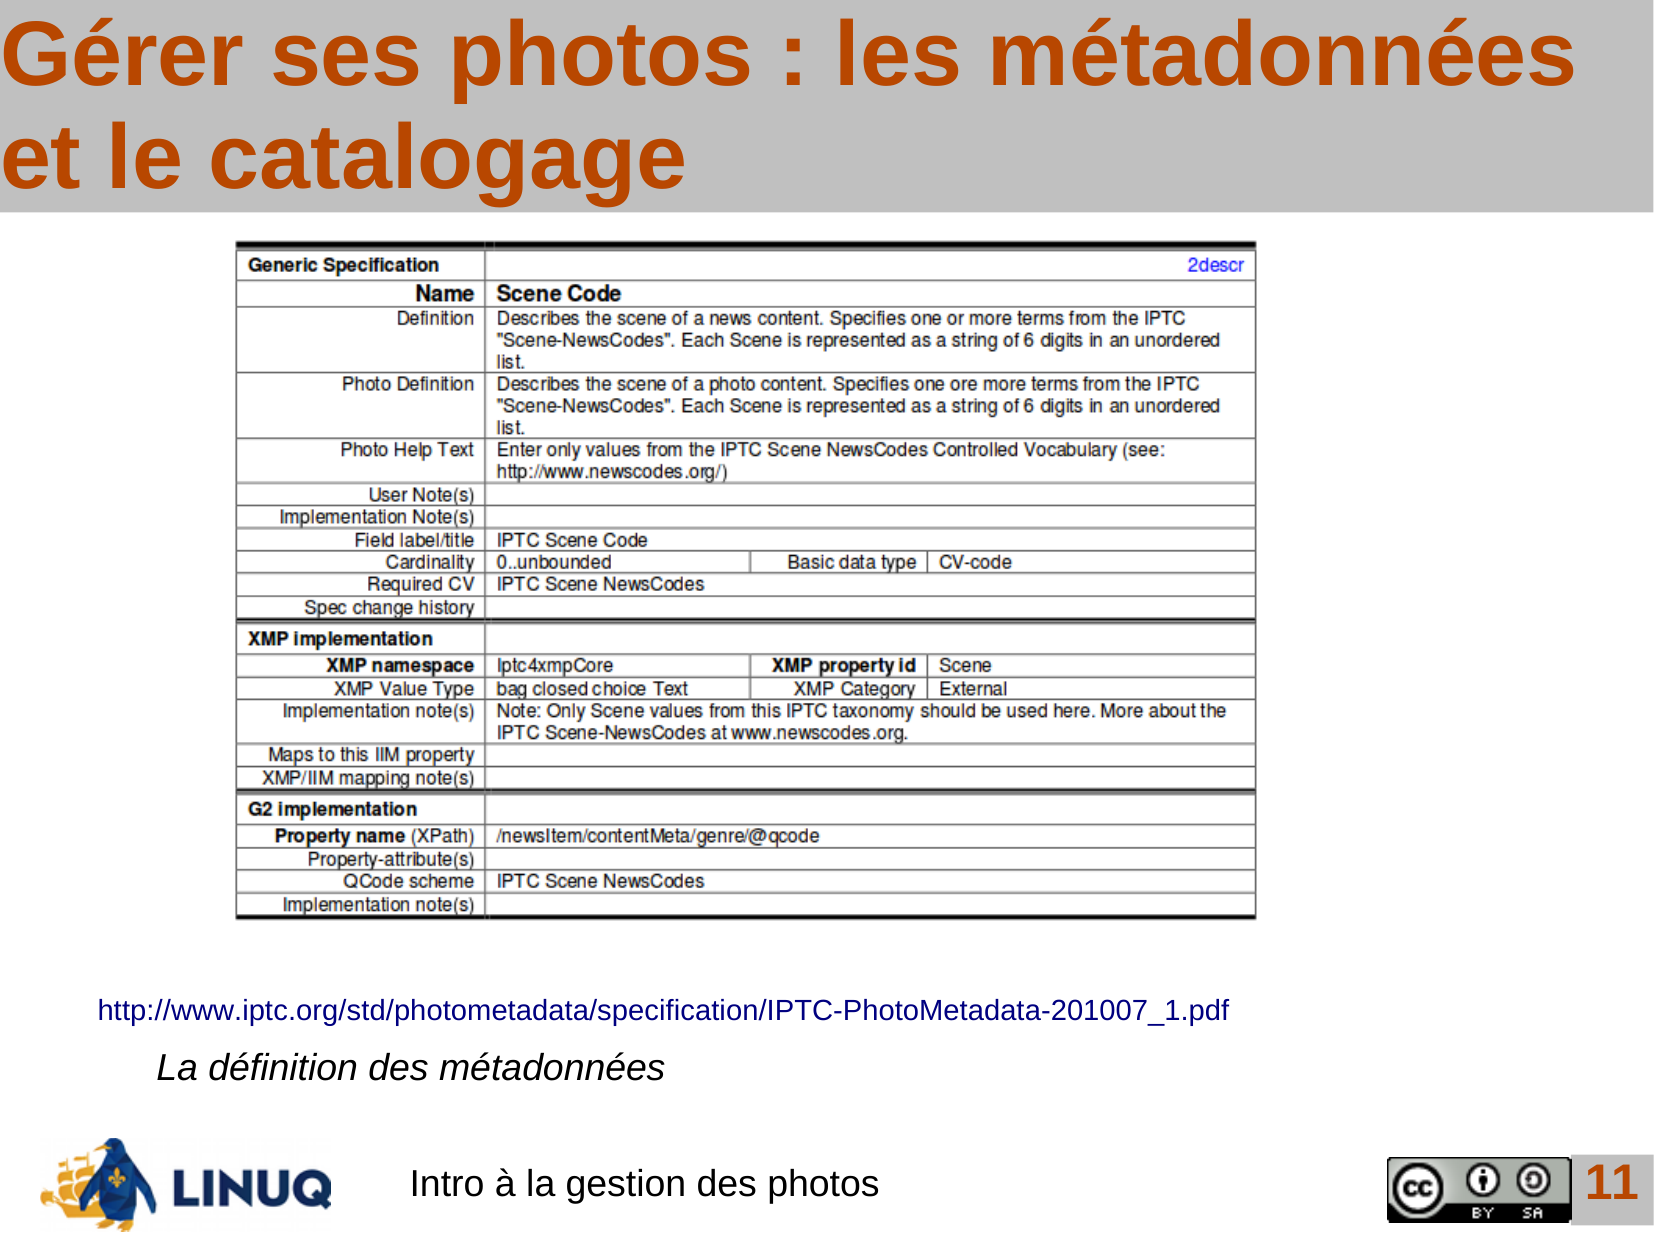

# Gérer ses photos : les métadonnées et le catalogage
http://www.iptc.org/std/photometadata/specification/IPTC-PhotoMetadata-201007_1.pdf
La définition des métadonnées
11